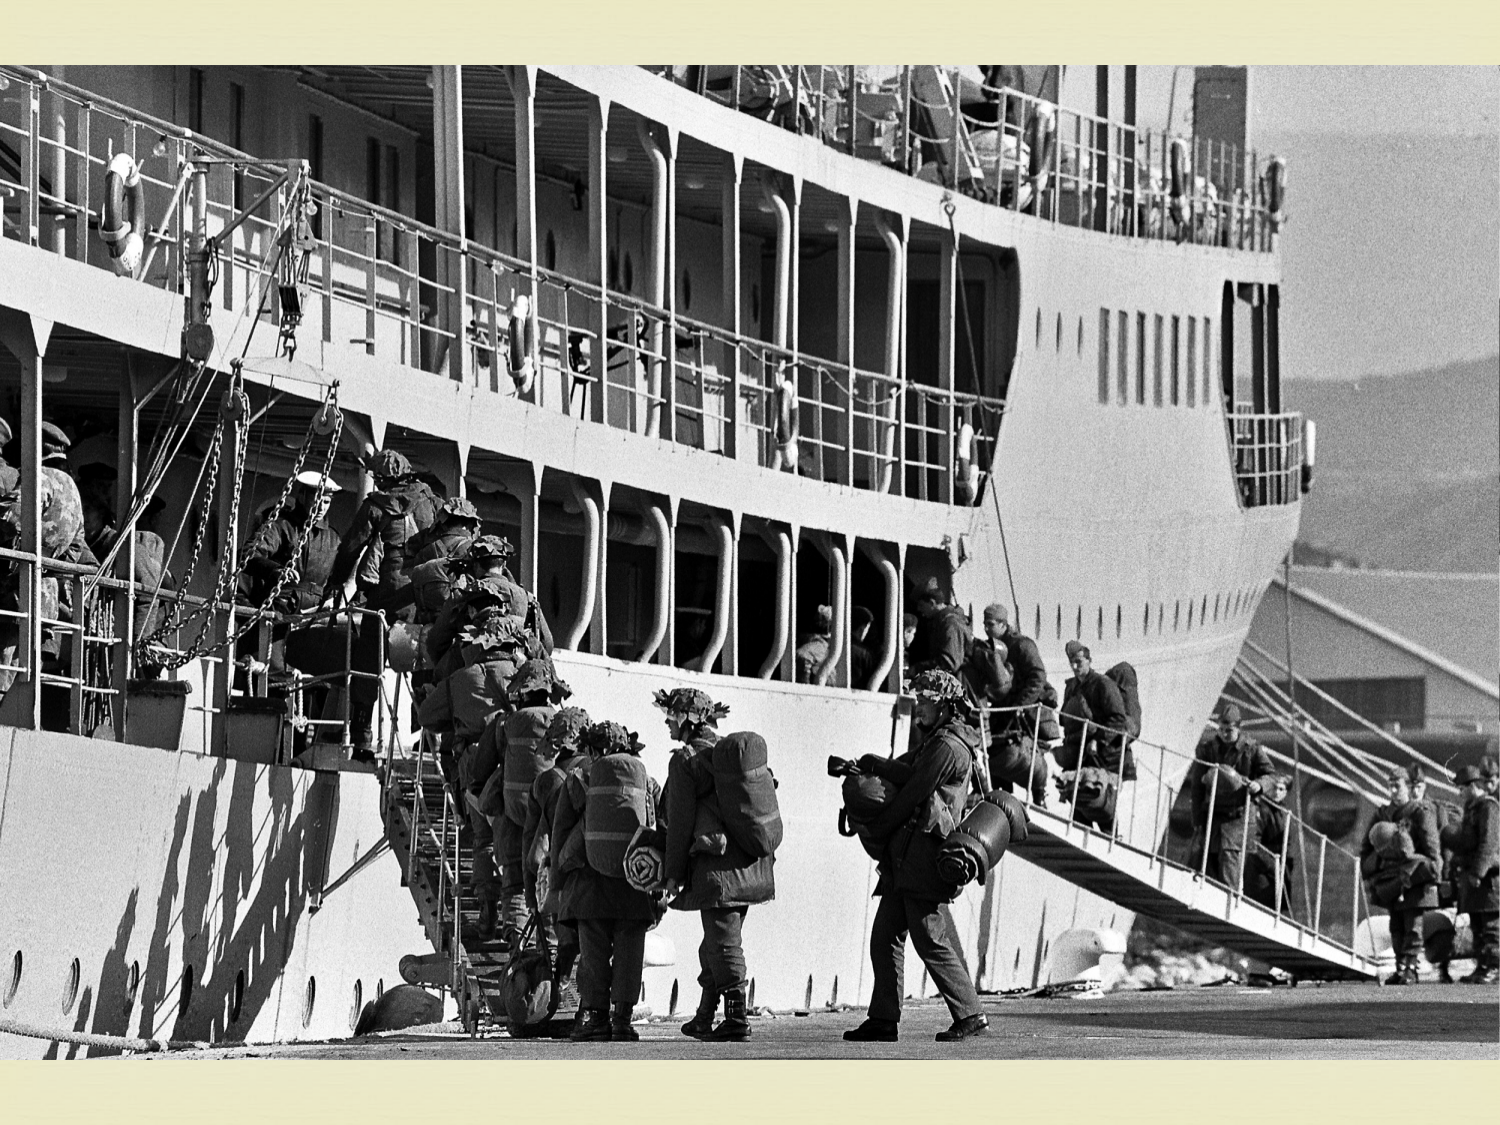

UMIK JLA
# Predsedstvo Jugoslavije je 18. julija odločilo, da se JLA v treh mesecih z orožjem in opremo umakne iz Slovenije
Zadnji vojaki so Slovenijo skozi koprsko pristanišče zapustili v noči s 25. na 26. oktober